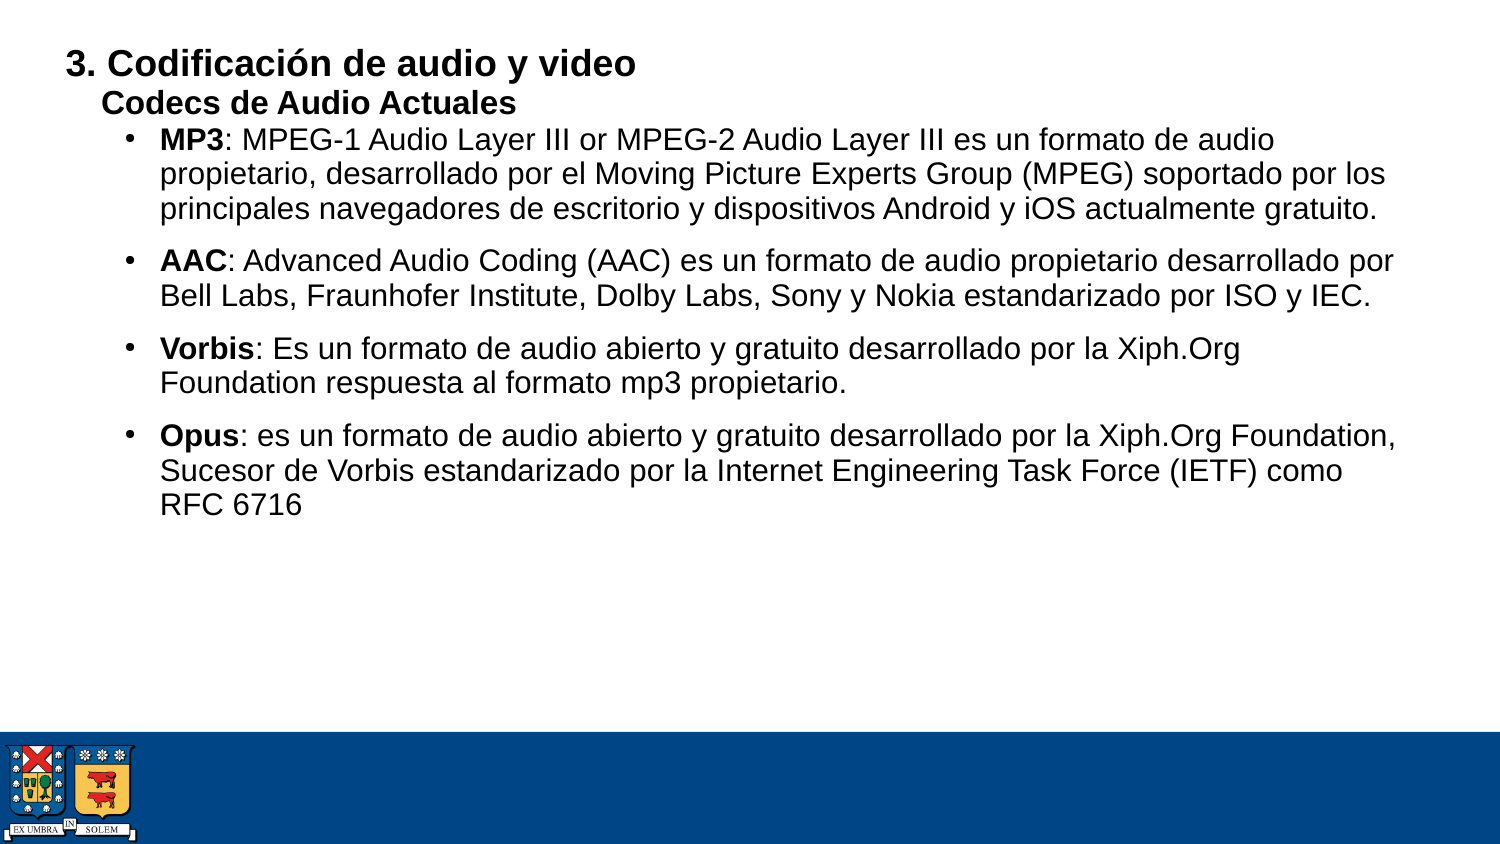

3. Codificación de audio y video
Codecs de Audio Actuales
MP3: MPEG-1 Audio Layer III or MPEG-2 Audio Layer III es un formato de audio propietario, desarrollado por el Moving Picture Experts Group (MPEG) soportado por los principales navegadores de escritorio y dispositivos Android y iOS actualmente gratuito.
AAC: Advanced Audio Coding (AAC) es un formato de audio propietario desarrollado por Bell Labs, Fraunhofer Institute, Dolby Labs, Sony y Nokia estandarizado por ISO y IEC.
Vorbis: Es un formato de audio abierto y gratuito desarrollado por la Xiph.Org Foundation respuesta al formato mp3 propietario.
Opus: es un formato de audio abierto y gratuito desarrollado por la Xiph.Org Foundation, Sucesor de Vorbis estandarizado por la Internet Engineering Task Force (IETF) como RFC 6716